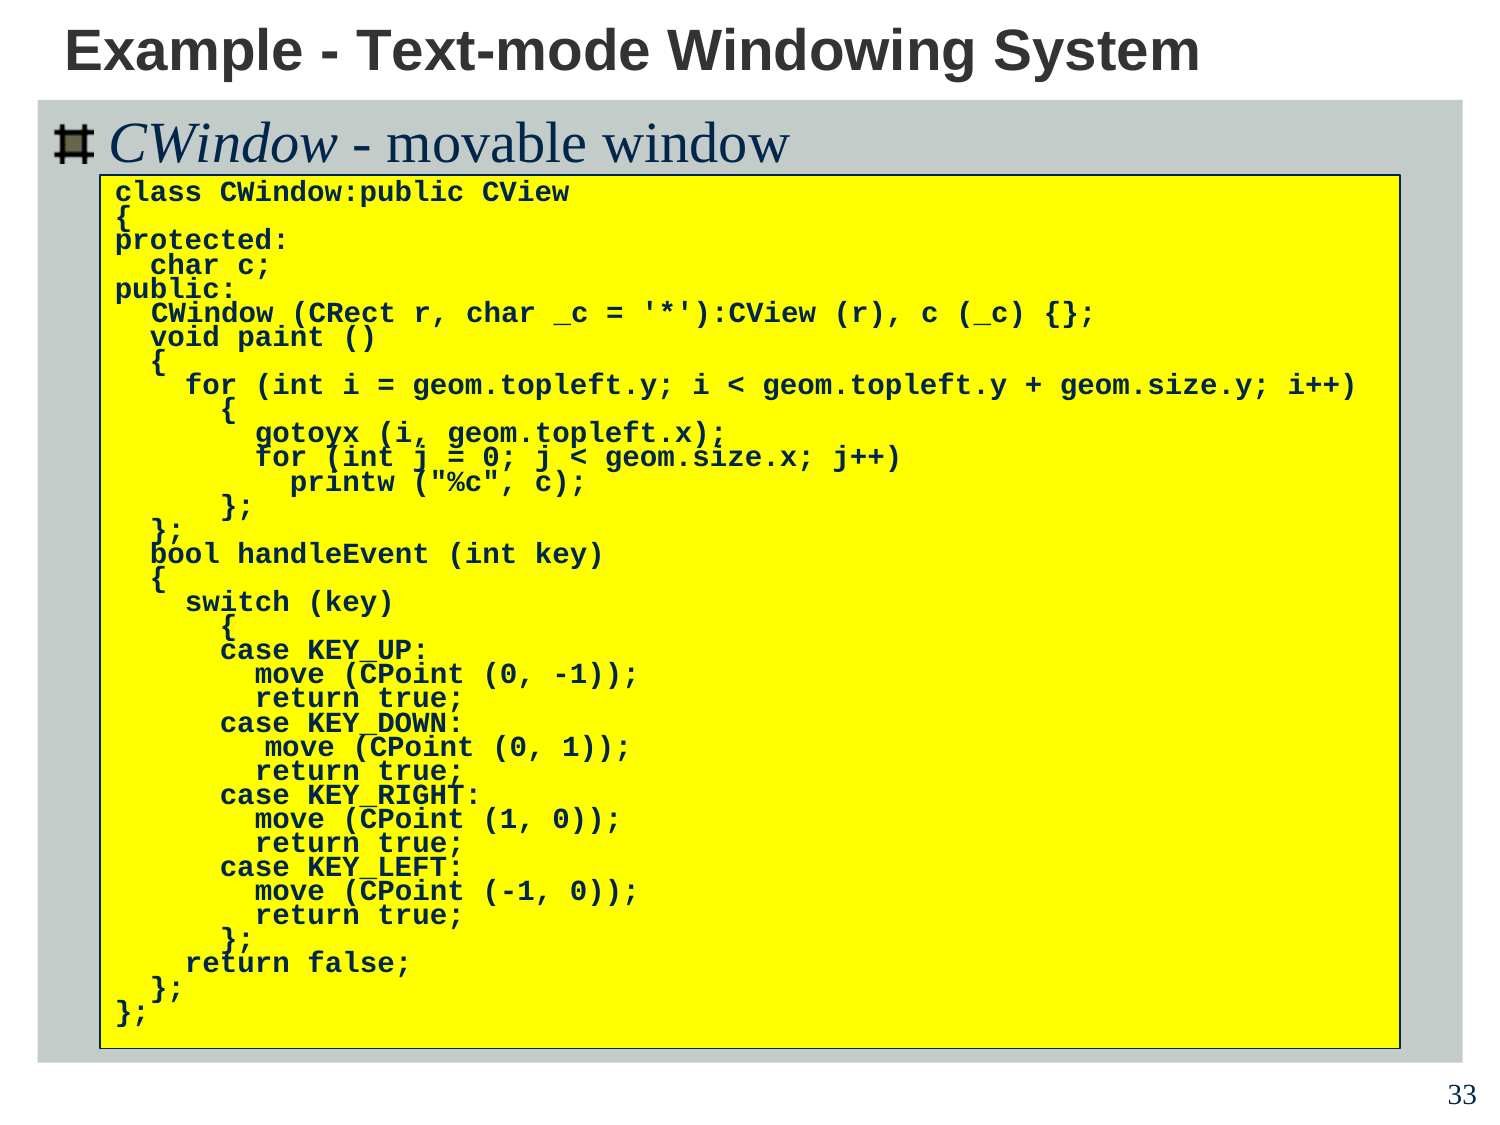

# Example - Text-mode Windowing System
CWindow - movable window
class CWindow:public CView
{
protected:
 char c;
public:
	 CWindow (CRect r, char _c = '*'):CView (r), c (_c) {};
 void paint ()
 {
 for (int i = geom.topleft.y; i < geom.topleft.y + geom.size.y; i++)
 {
 gotoyx (i, geom.topleft.x);
 for (int j = 0; j < geom.size.x; j++)
 printw ("%c", c);
 };
 };
 bool handleEvent (int key)
 {
 switch (key)
 {
 case KEY_UP:
 move (CPoint (0, -1));
 return true;
 case KEY_DOWN:
 				move (CPoint (0, 1));
 return true;
 case KEY_RIGHT:
 move (CPoint (1, 0));
 return true;
 case KEY_LEFT:
 move (CPoint (-1, 0));
 return true;
 };
 return false;
 };
};